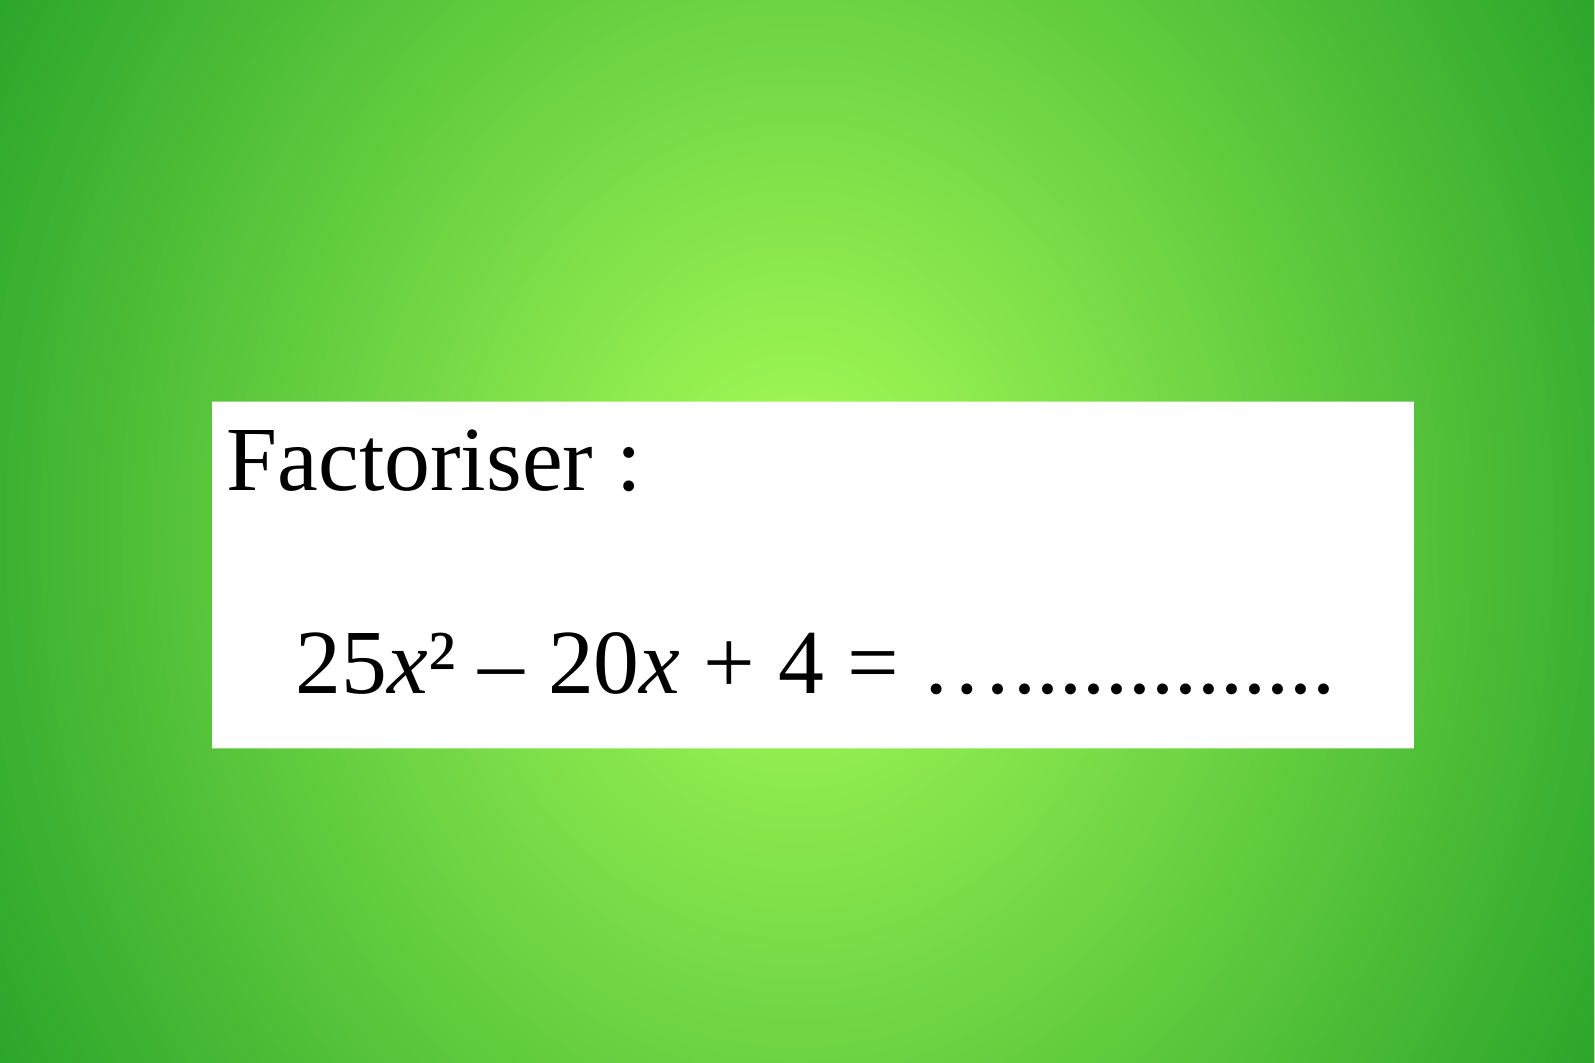

Factoriser :
 25x² – 20x + 4 = …..............